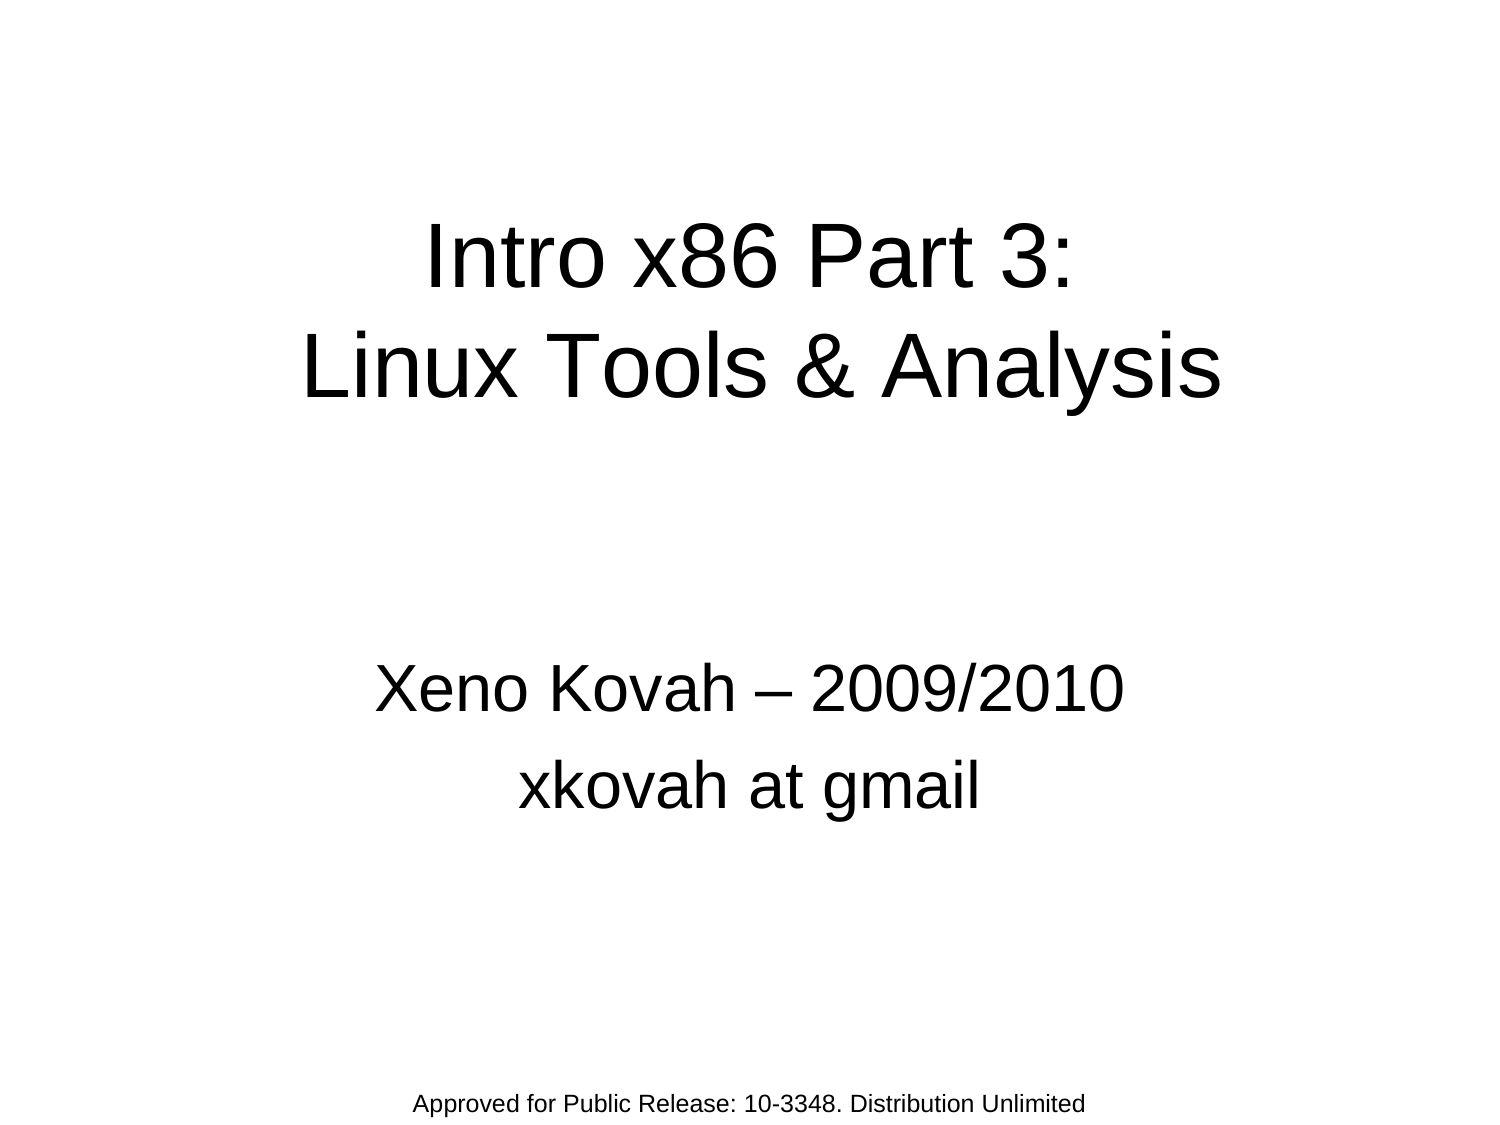

# Intro x86 Part 3: Linux Tools & Analysis
Xeno Kovah – 2009/2010
xkovah at gmail
Approved for Public Release: 10-3348. Distribution Unlimited